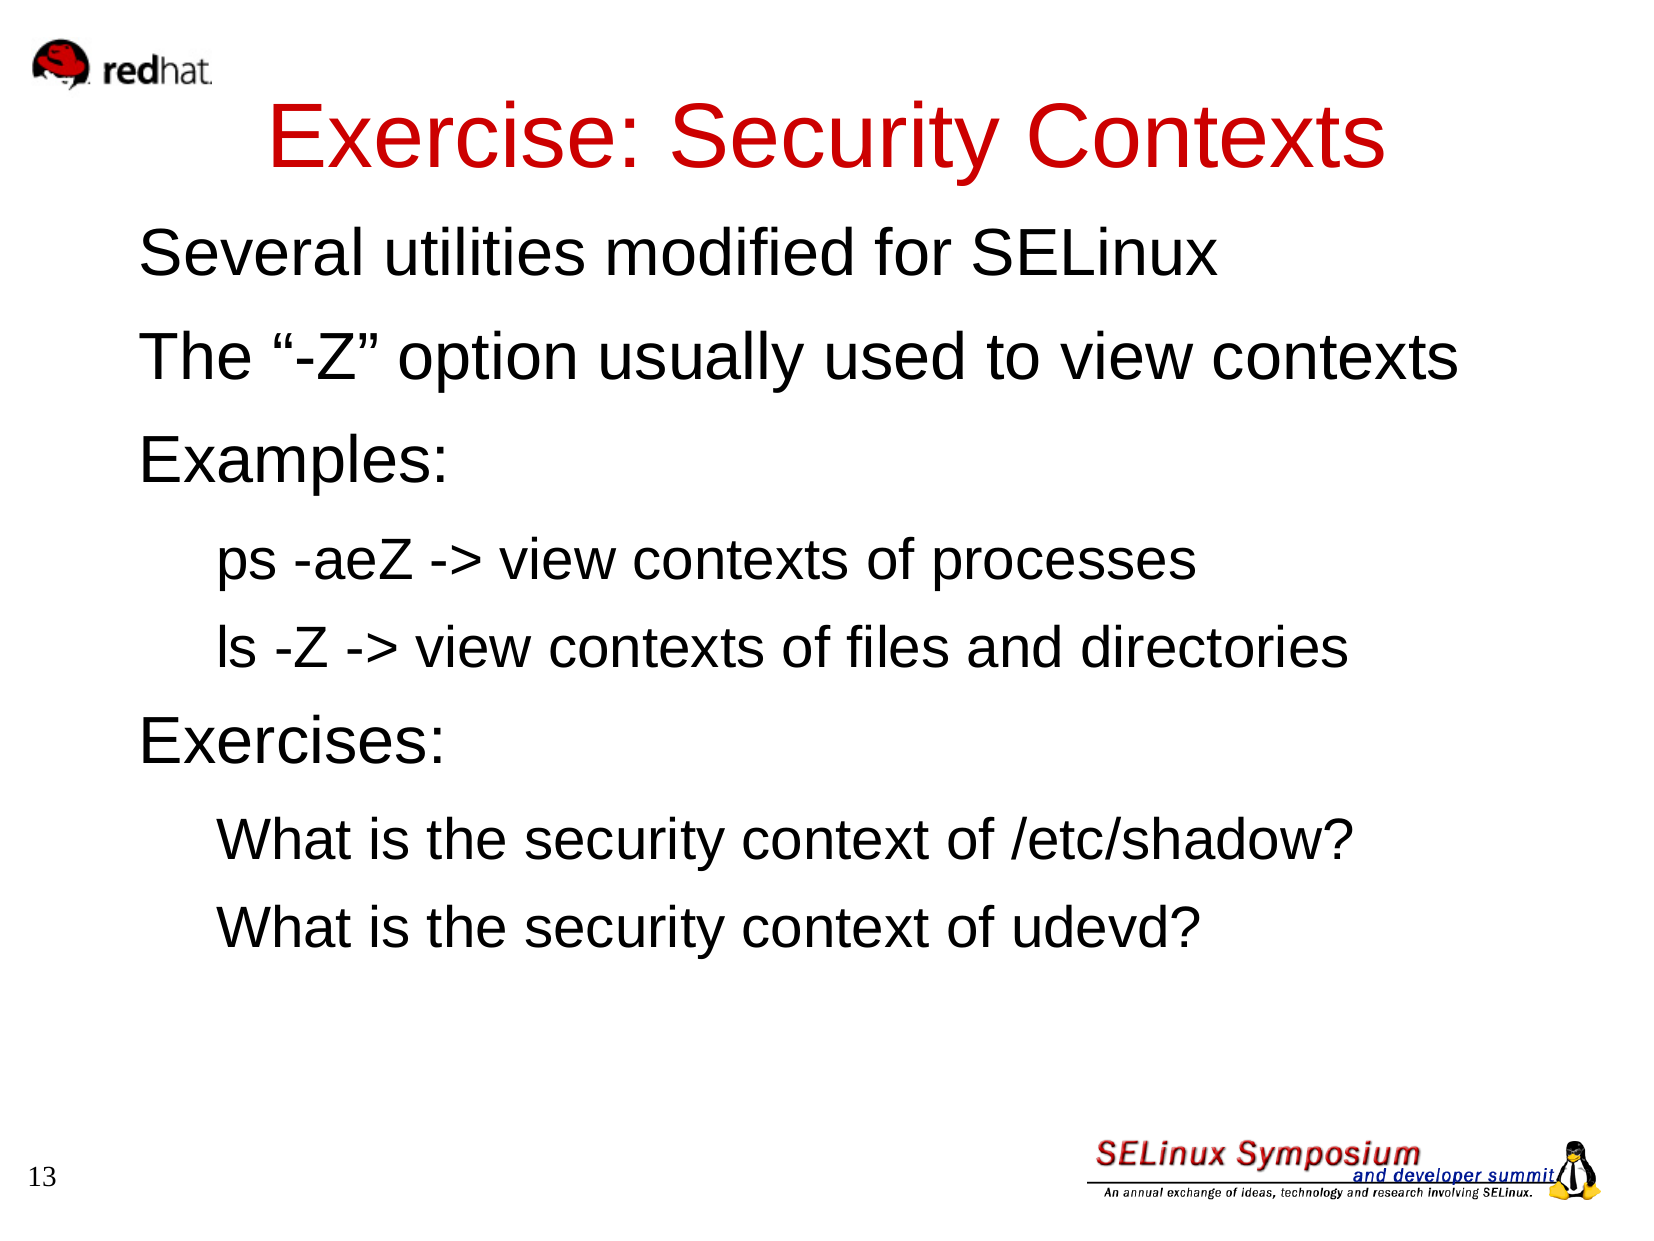

# Exercise: Security Contexts
Several utilities modified for SELinux
The “-Z” option usually used to view contexts
Examples:
ps -aeZ -> view contexts of processes
ls -Z -> view contexts of files and directories
Exercises:
What is the security context of /etc/shadow?
What is the security context of udevd?